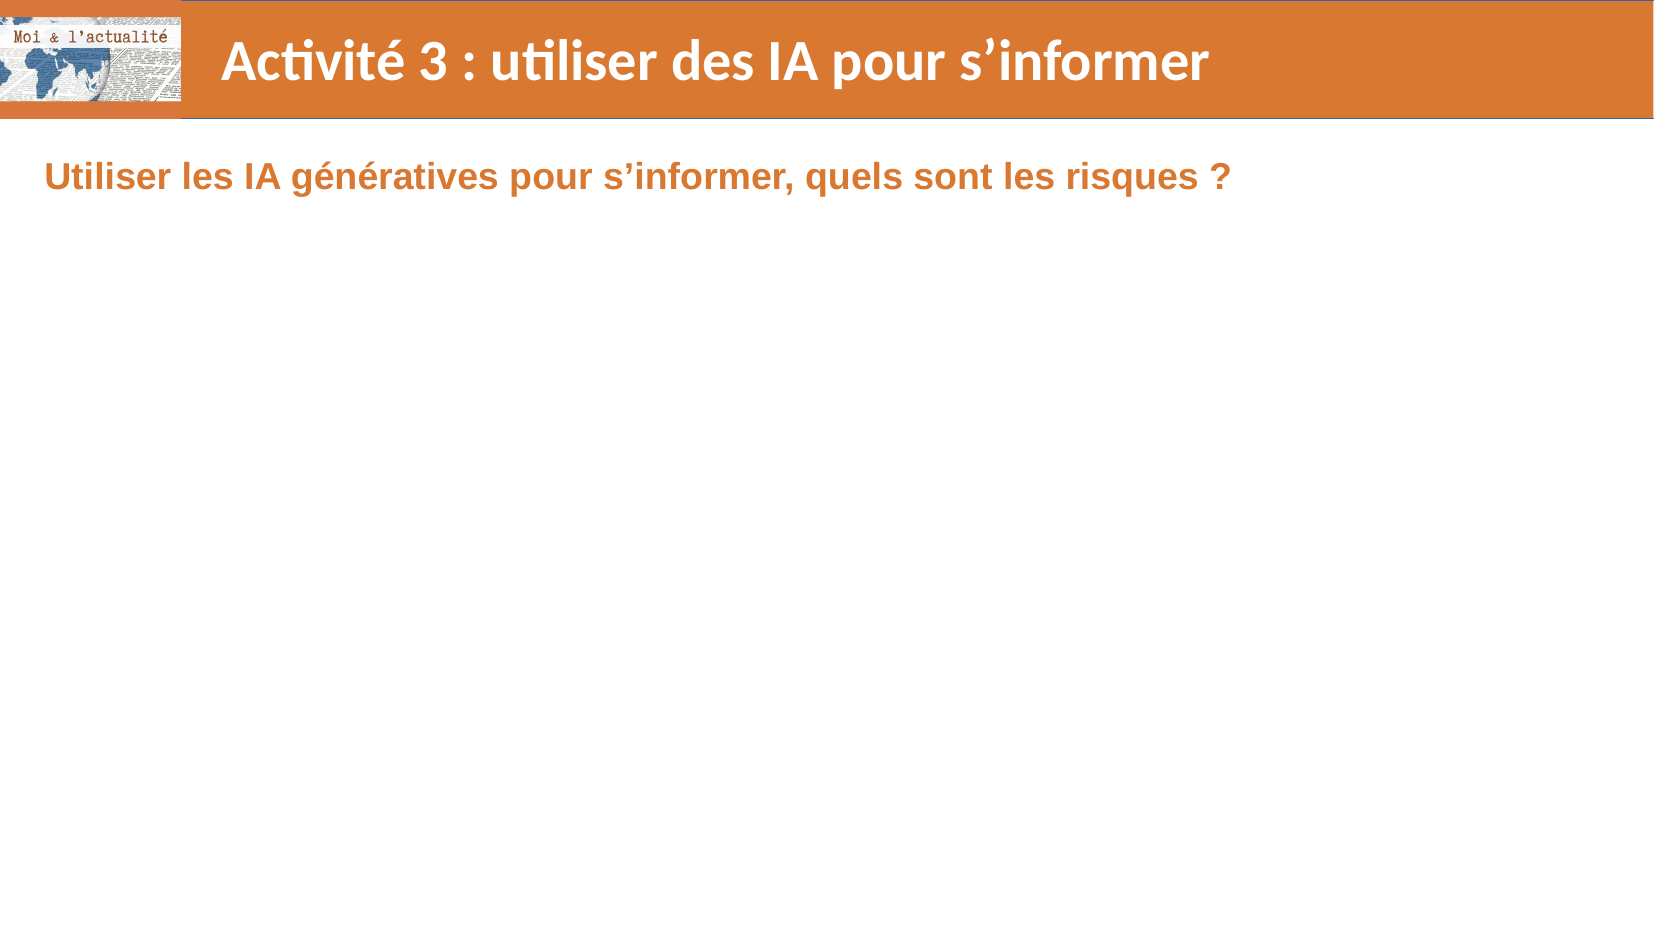

Activité 3 : utiliser des IA pour s’informer
Utiliser les IA génératives pour s’informer, quels sont les risques ?